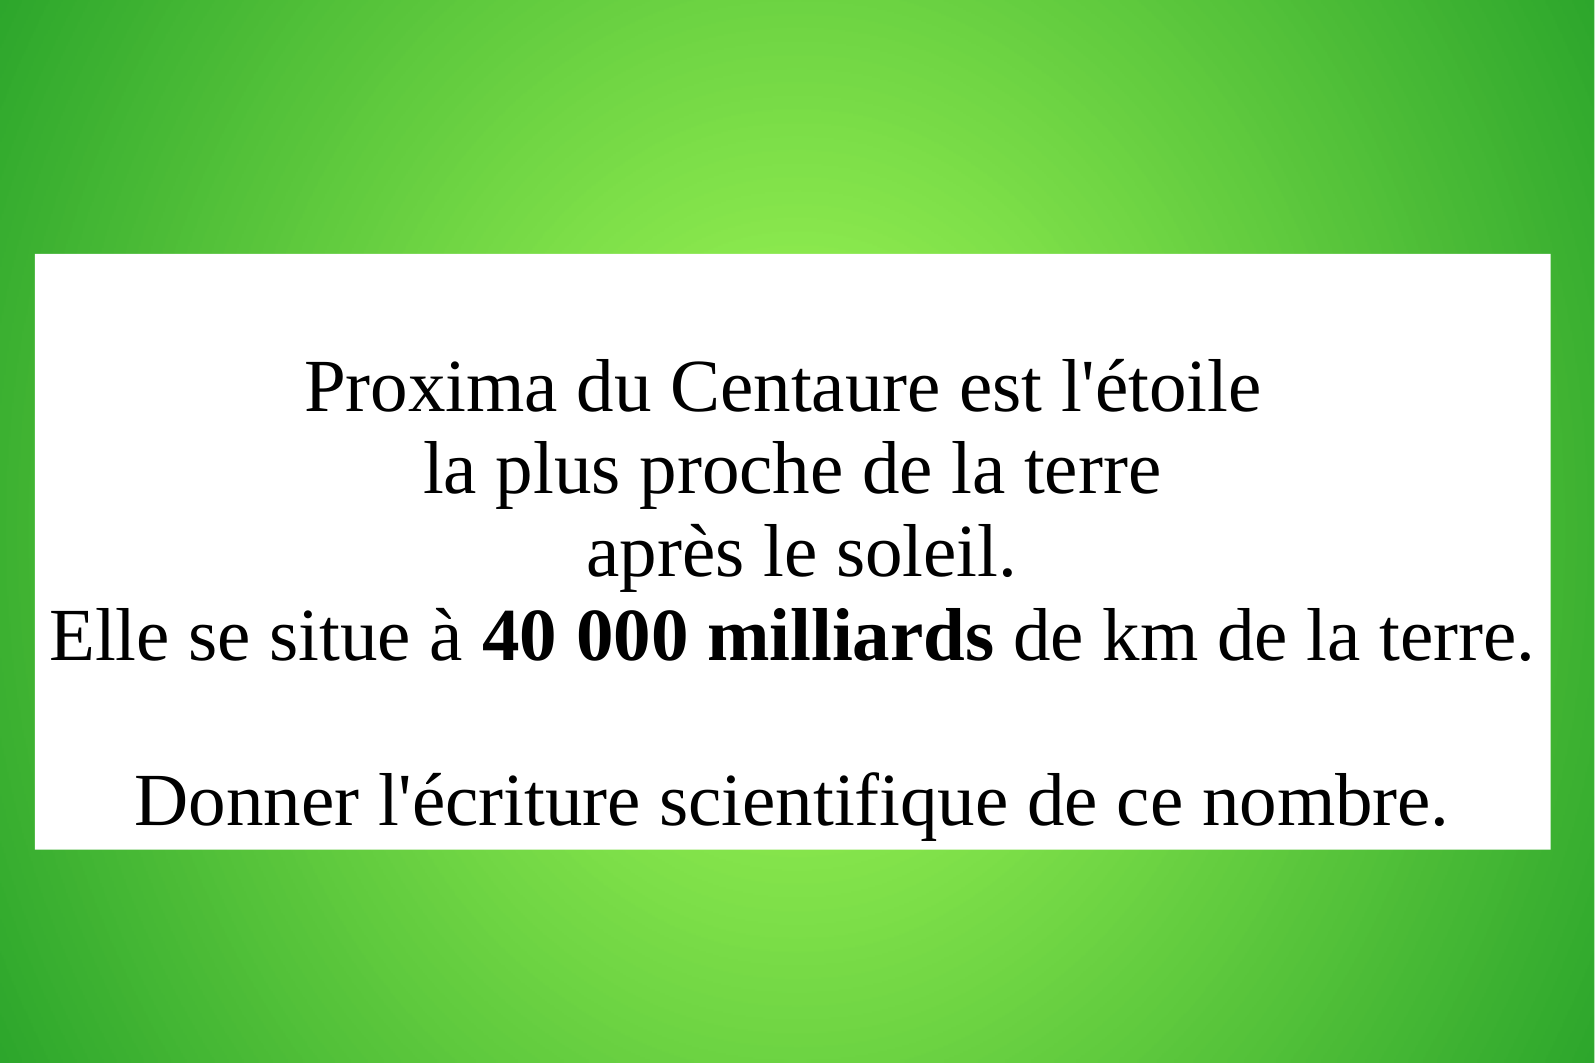

Proxima du Centaure est l'étoile
la plus proche de la terre
 après le soleil.
Elle se situe à 40 000 milliards de km de la terre.
Donner l'écriture scientifique de ce nombre.